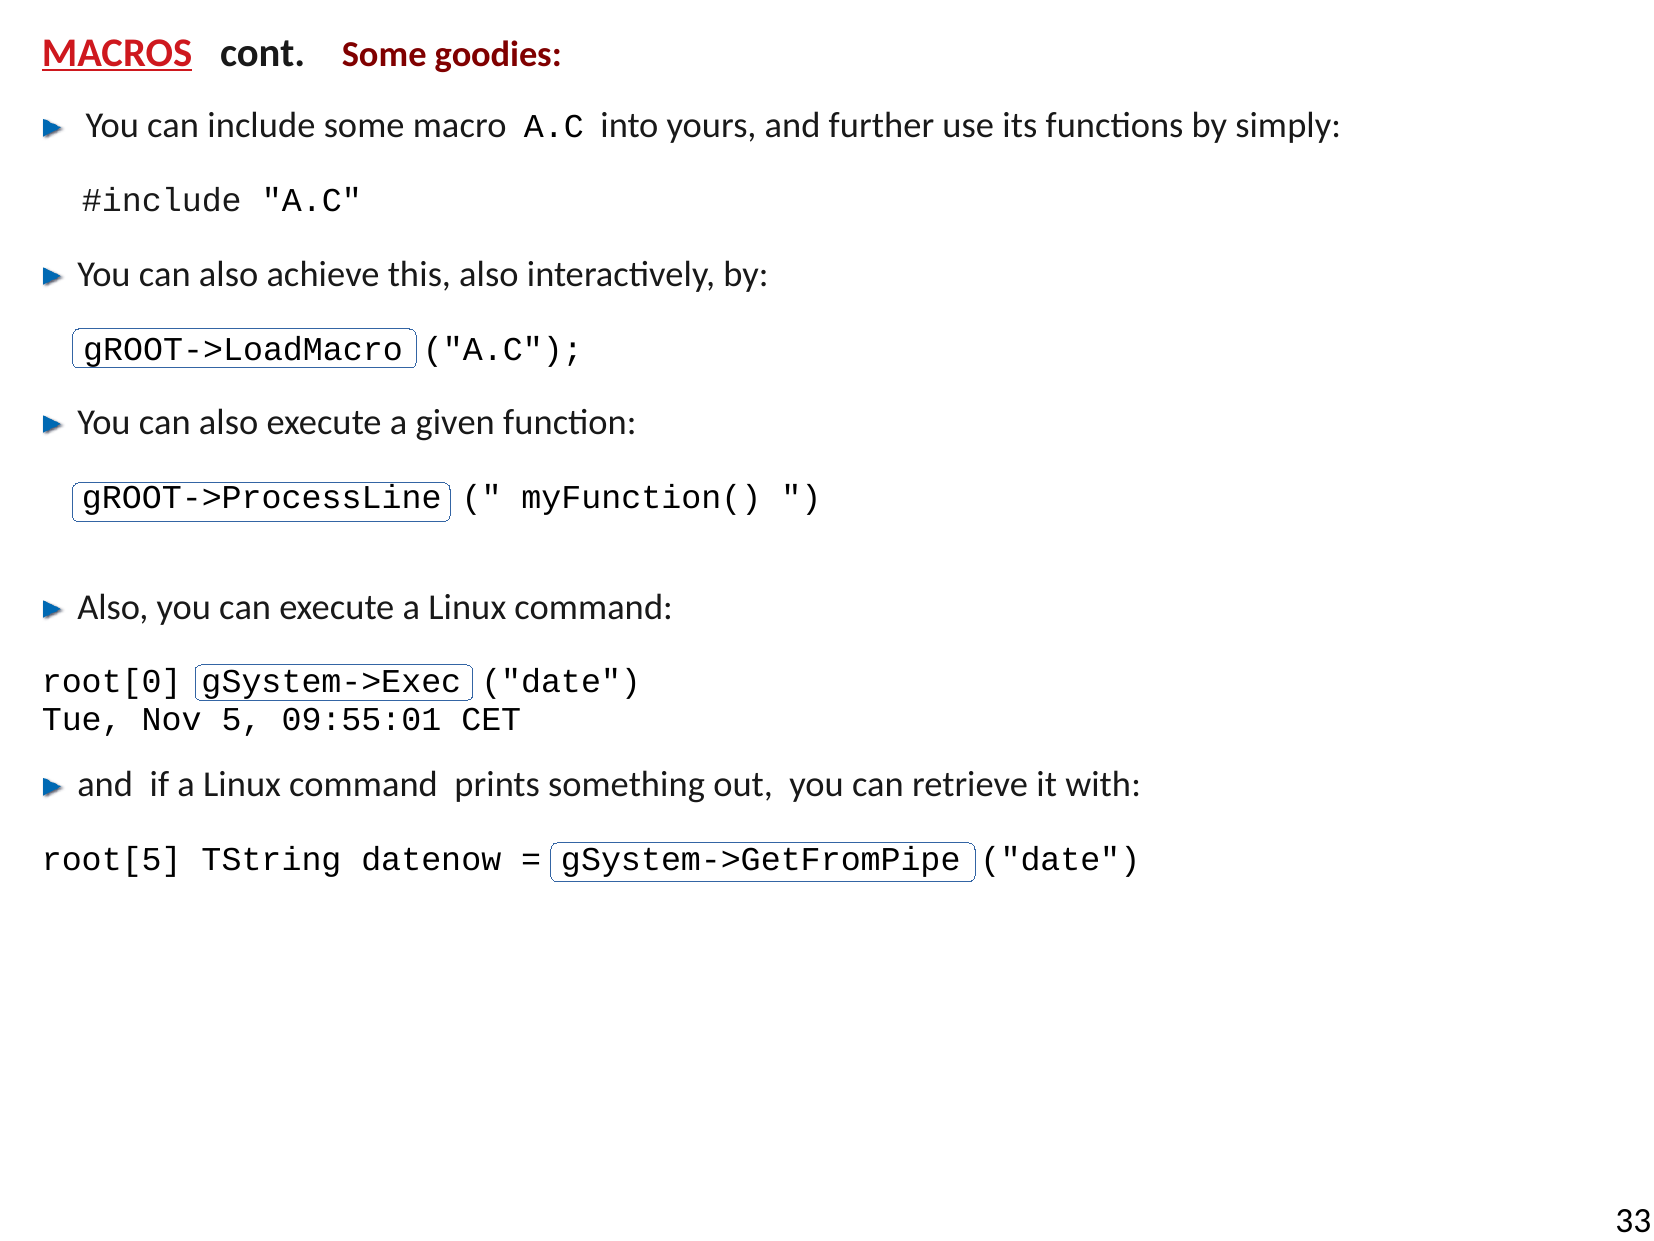

MACROS cont.	Some goodies:
 You can include some macro A.C into yours, and further use its functions by simply:
 #include "A.C"
You can also achieve this, also interactively, by:
 gROOT->LoadMacro ("A.C");
You can also execute a given function:
 gROOT->ProcessLine (" myFunction() ")
Also, you can execute a Linux command:
root[0] gSystem->Exec ("date")
Tue, Nov 5, 09:55:01 CET
and if a Linux command prints something out, you can retrieve it with:
root[5] TString datenow = gSystem->GetFromPipe ("date")